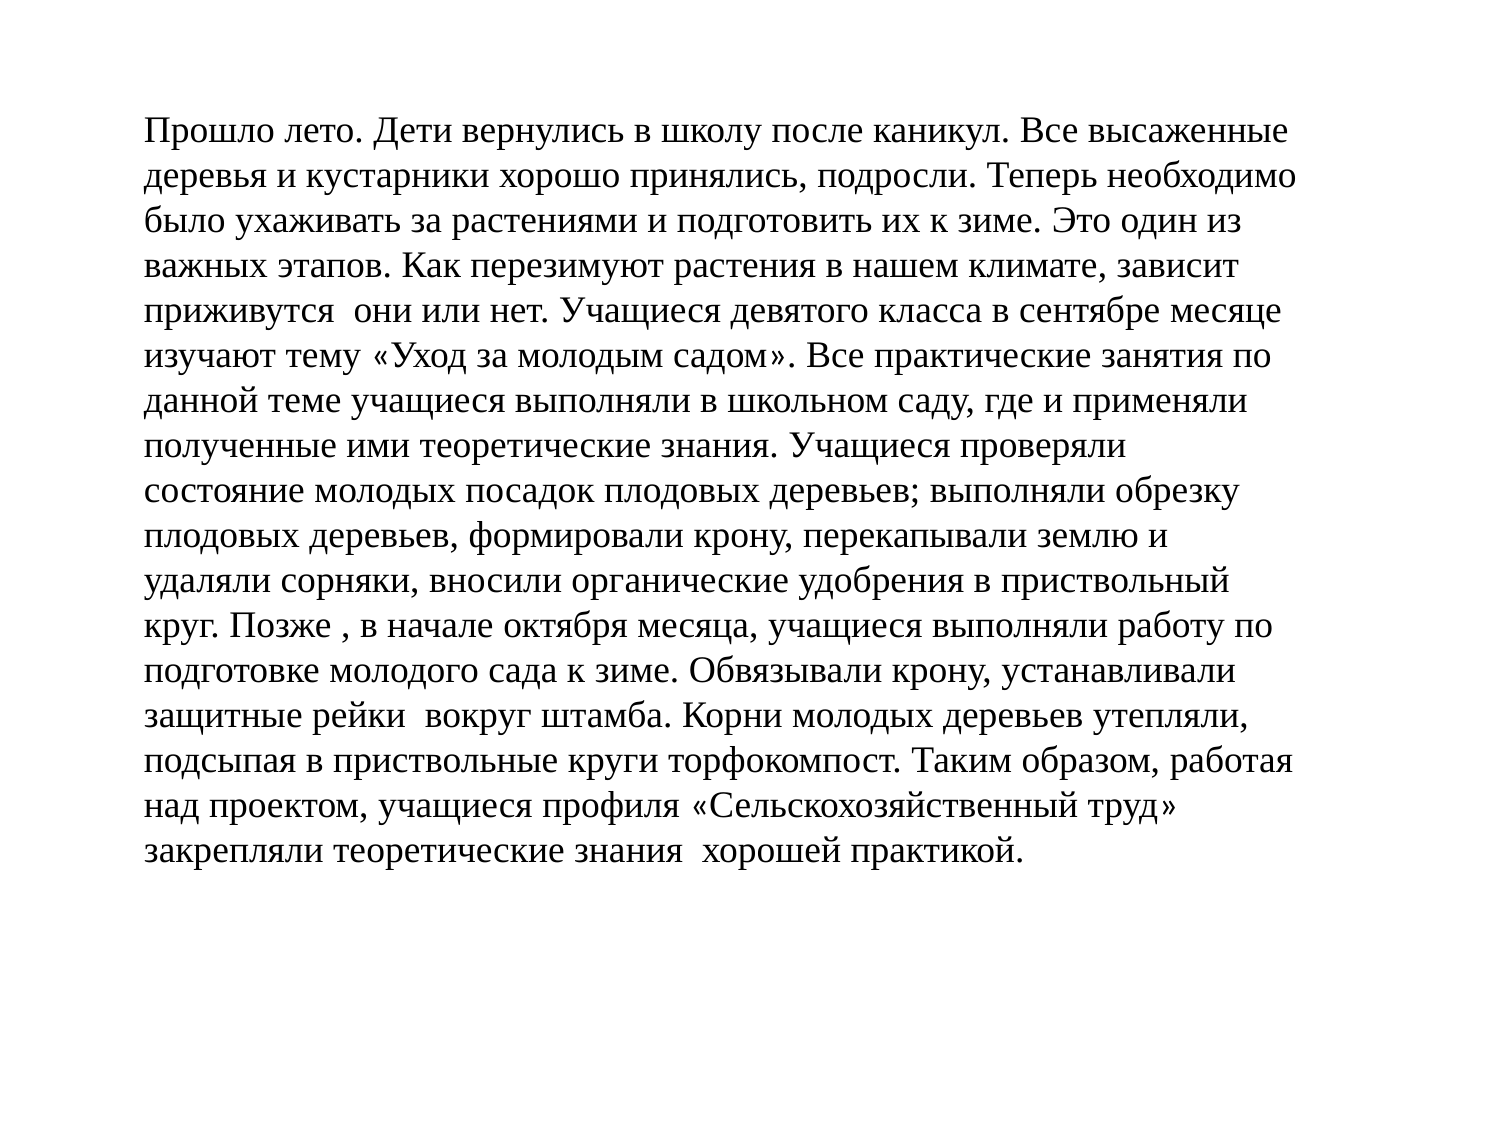

Прошло лето. Дети вернулись в школу после каникул. Все высаженные деревья и кустарники хорошо принялись, подросли. Теперь необходимо было ухаживать за растениями и подготовить их к зиме. Это один из важных этапов. Как перезимуют растения в нашем климате, зависит приживутся они или нет. Учащиеся девятого класса в сентябре месяце изучают тему «Уход за молодым садом». Все практические занятия по данной теме учащиеся выполняли в школьном саду, где и применяли полученные ими теоретические знания. Учащиеся проверяли состояние молодых посадок плодовых деревьев; выполняли обрезку плодовых деревьев, формировали крону, перекапывали землю и удаляли сорняки, вносили органические удобрения в приствольный круг. Позже , в начале октября месяца, учащиеся выполняли работу по подготовке молодого сада к зиме. Обвязывали крону, устанавливали защитные рейки вокруг штамба. Корни молодых деревьев утепляли, подсыпая в приствольные круги торфокомпост. Таким образом, работая над проектом, учащиеся профиля «Сельскохозяйственный труд» закрепляли теоретические знания хорошей практикой.